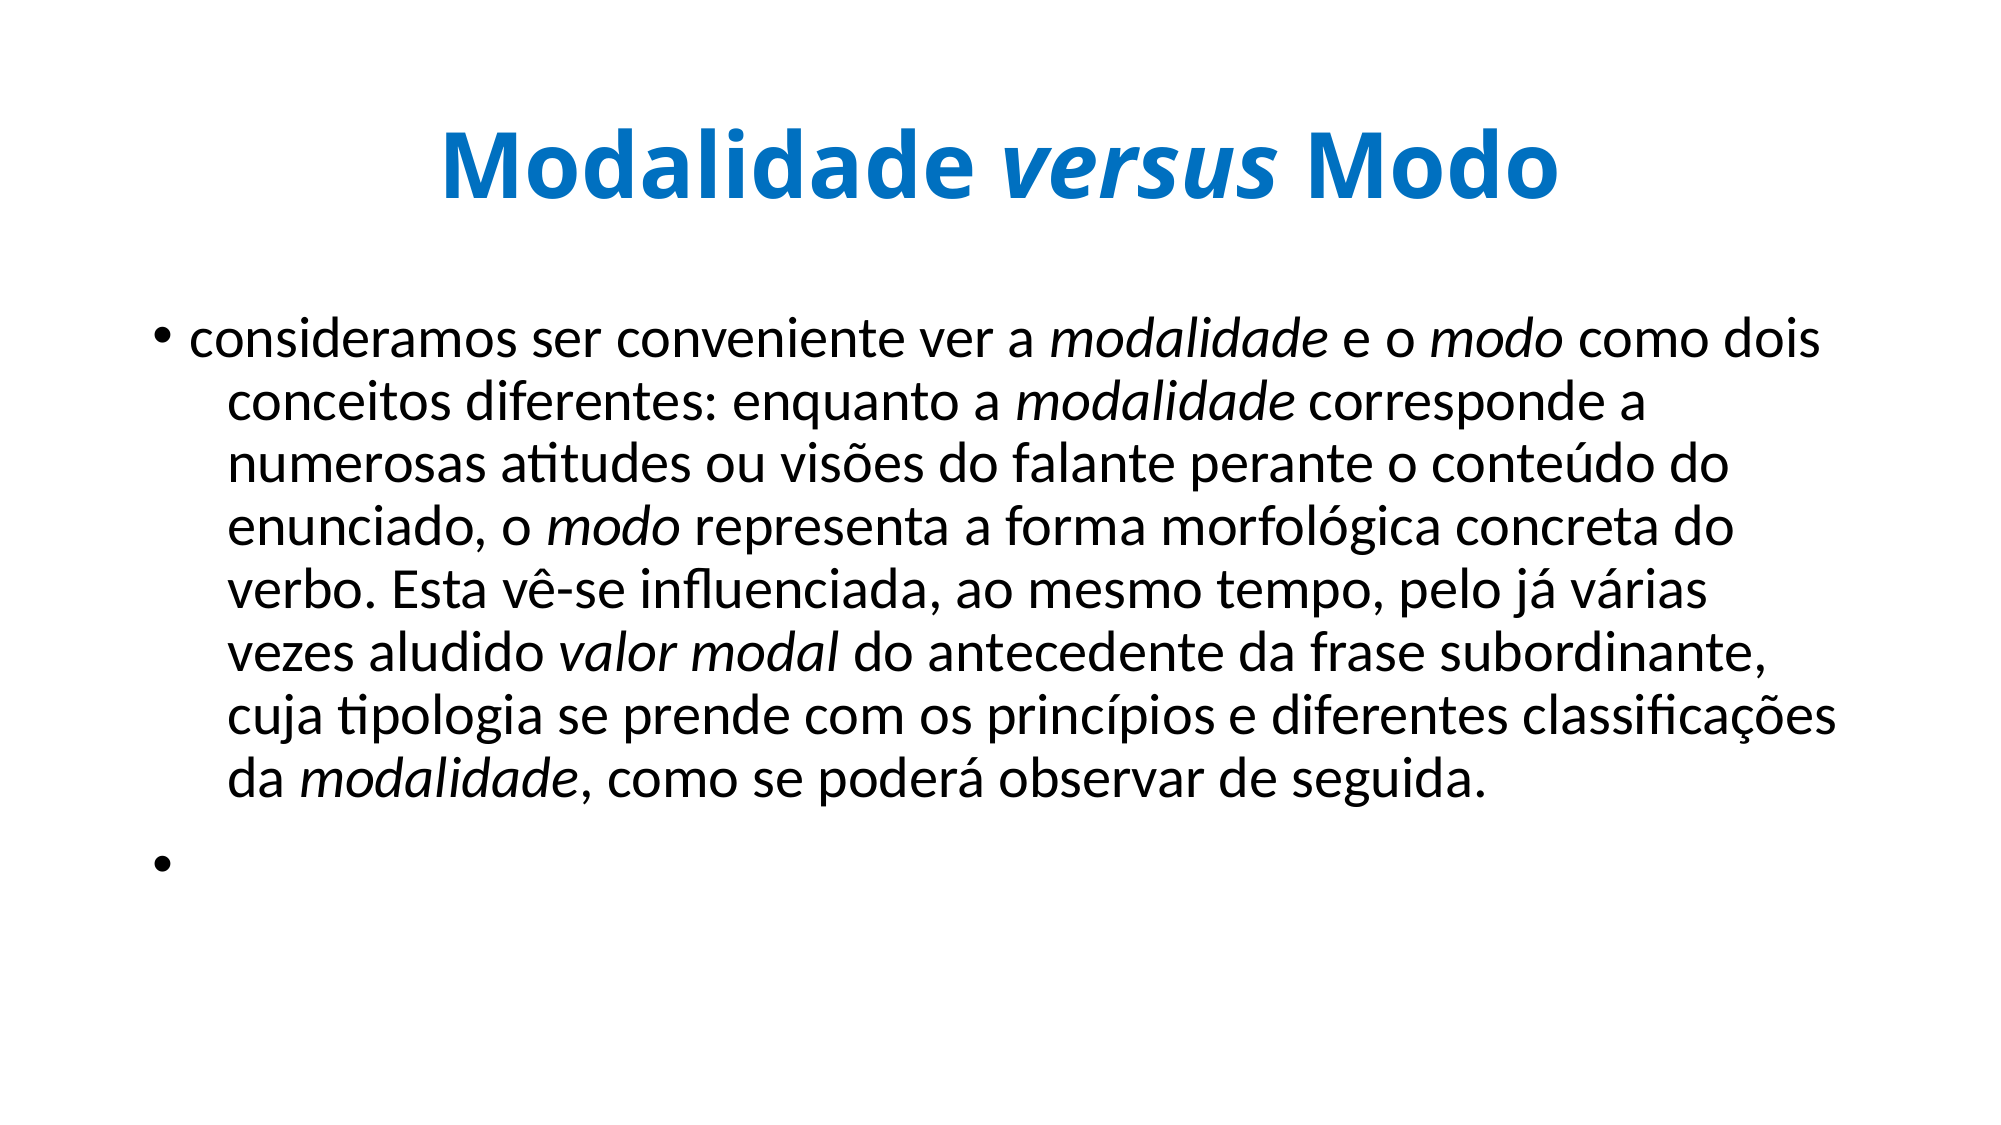

# Modalidade versus Modo
consideramos ser conveniente ver a modalidade e o modo como dois conceitos diferentes: enquanto a modalidade corresponde a numerosas atitudes ou visões do falante perante o conteúdo do enunciado, o modo representa a forma morfológica concreta do verbo. Esta vê-se influenciada, ao mesmo tempo, pelo já várias vezes aludido valor modal do antecedente da frase subordinante, cuja tipologia se prende com os princípios e diferentes classificações da modalidade, como se poderá observar de seguida.